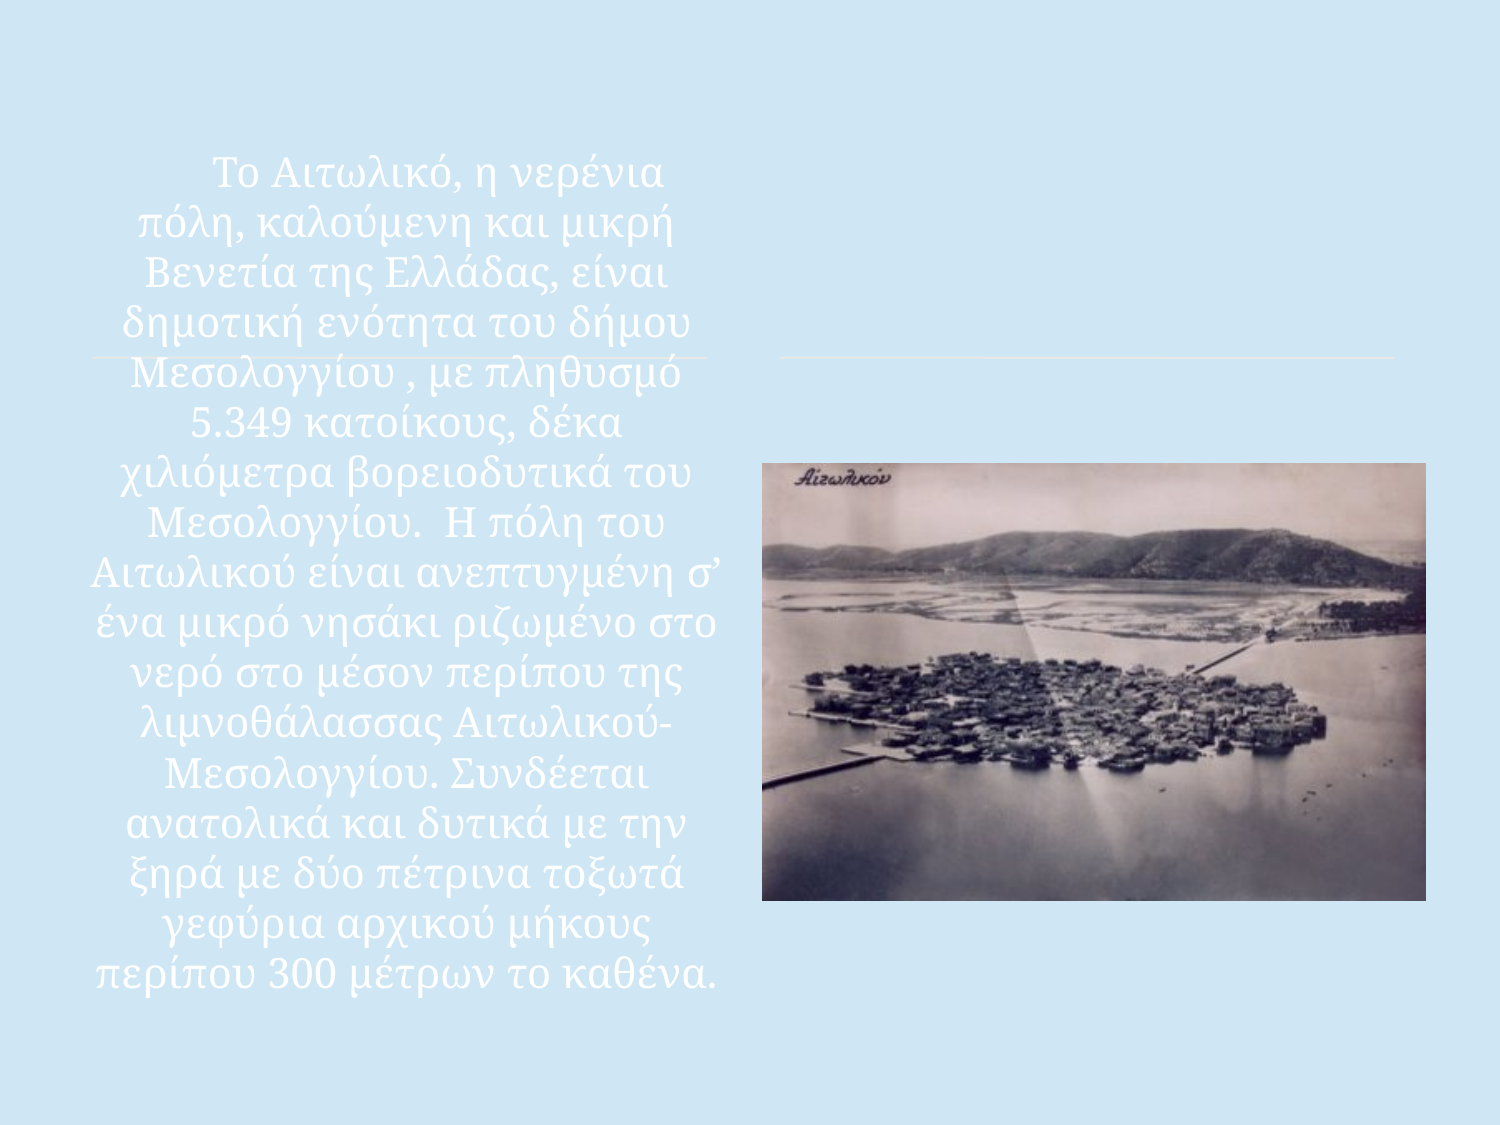

# Το Αιτωλικό, η νερένια πόλη, καλούμενη και μικρή Βενετία της Ελλάδας, είναι δημοτική ενότητα του δήμου Μεσολογγίου , με πληθυσμό 5.349 κατοίκους, δέκα χιλιόμετρα βορειοδυτικά του Μεσολογγίου. Η πόλη του Αιτωλικού είναι ανεπτυγμένη σ’ ένα μικρό νησάκι ριζωμένο στο νερό στο μέσον περίπου της λιμνοθάλασσας Αιτωλικού-Μεσολογγίου. Συνδέεται ανατολικά και δυτικά με την ξηρά με δύο πέτρινα τοξωτά γεφύρια αρχικού μήκους περίπου 300 μέτρων το καθένα.